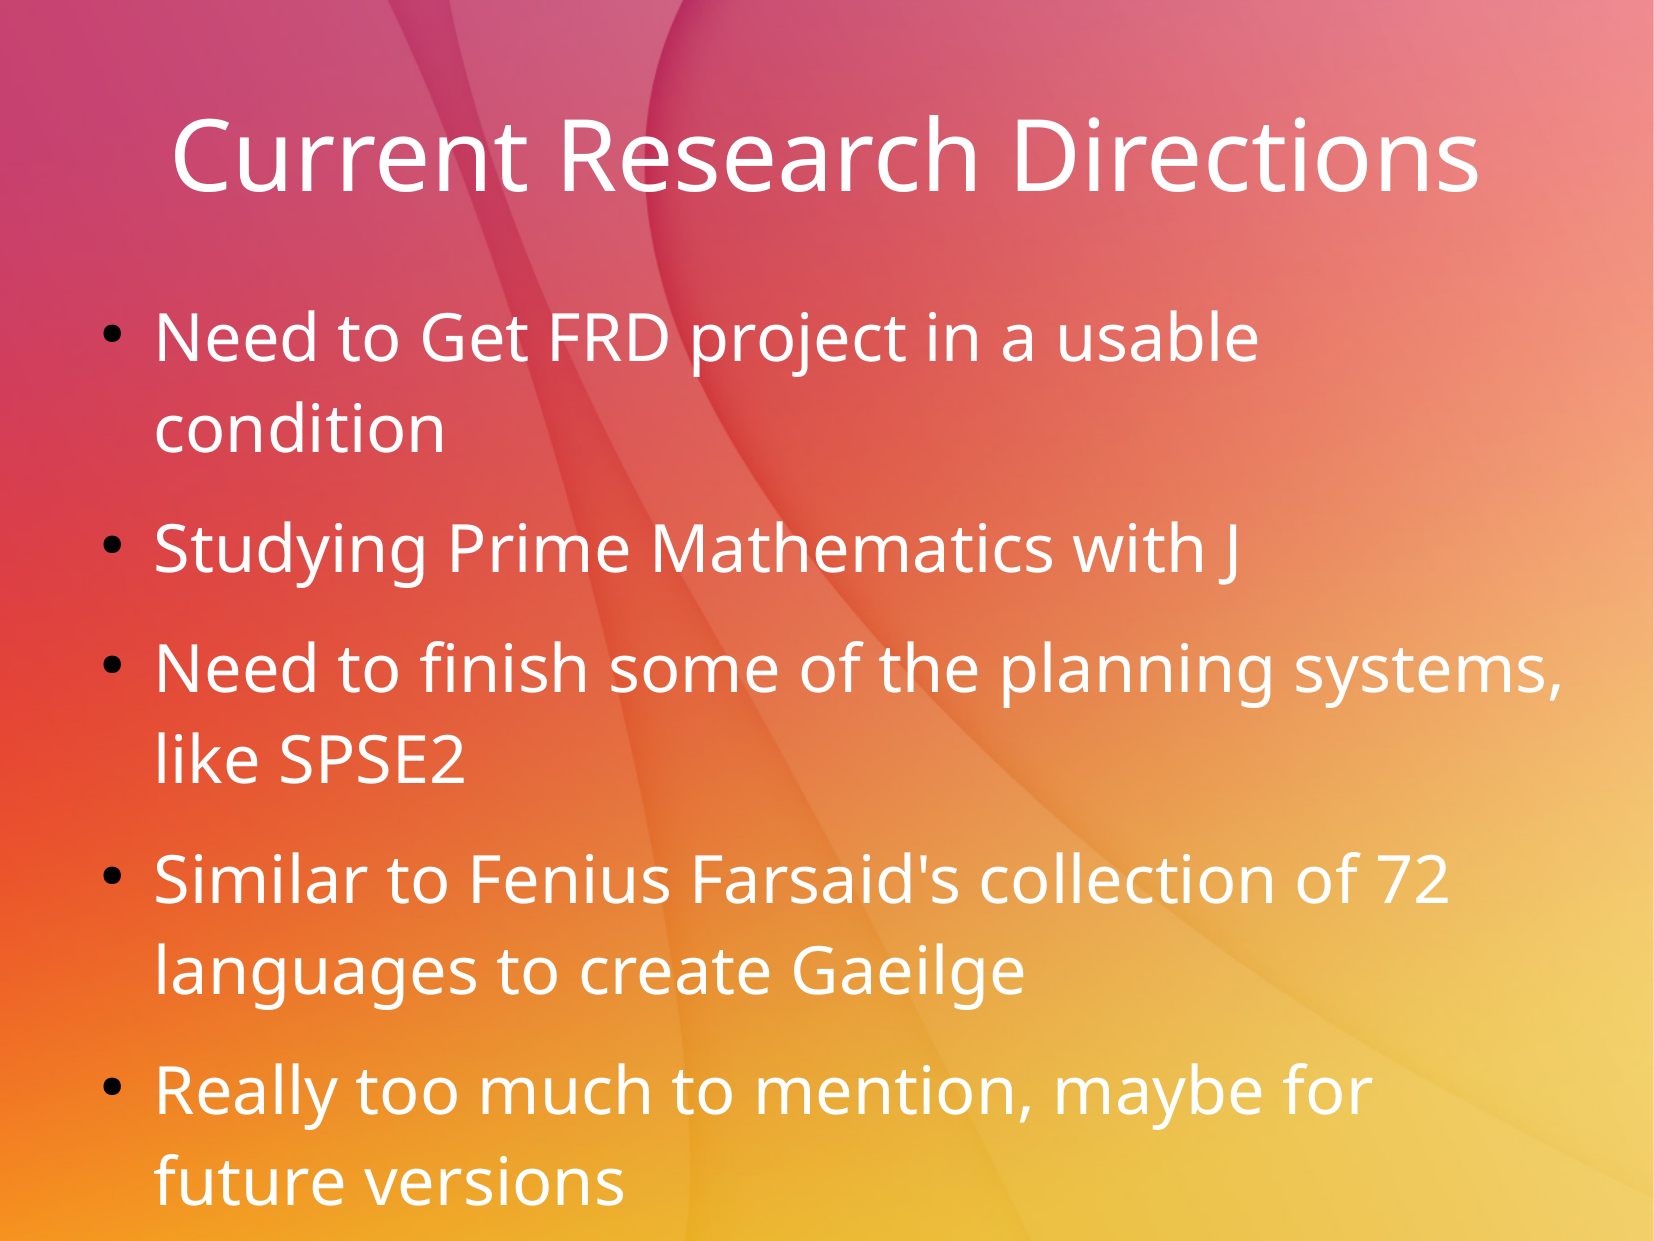

# Current Research Directions
Need to Get FRD project in a usable condition
Studying Prime Mathematics with J
Need to finish some of the planning systems, like SPSE2
Similar to Fenius Farsaid's collection of 72 languages to create Gaeilge
Really too much to mention, maybe for future versions